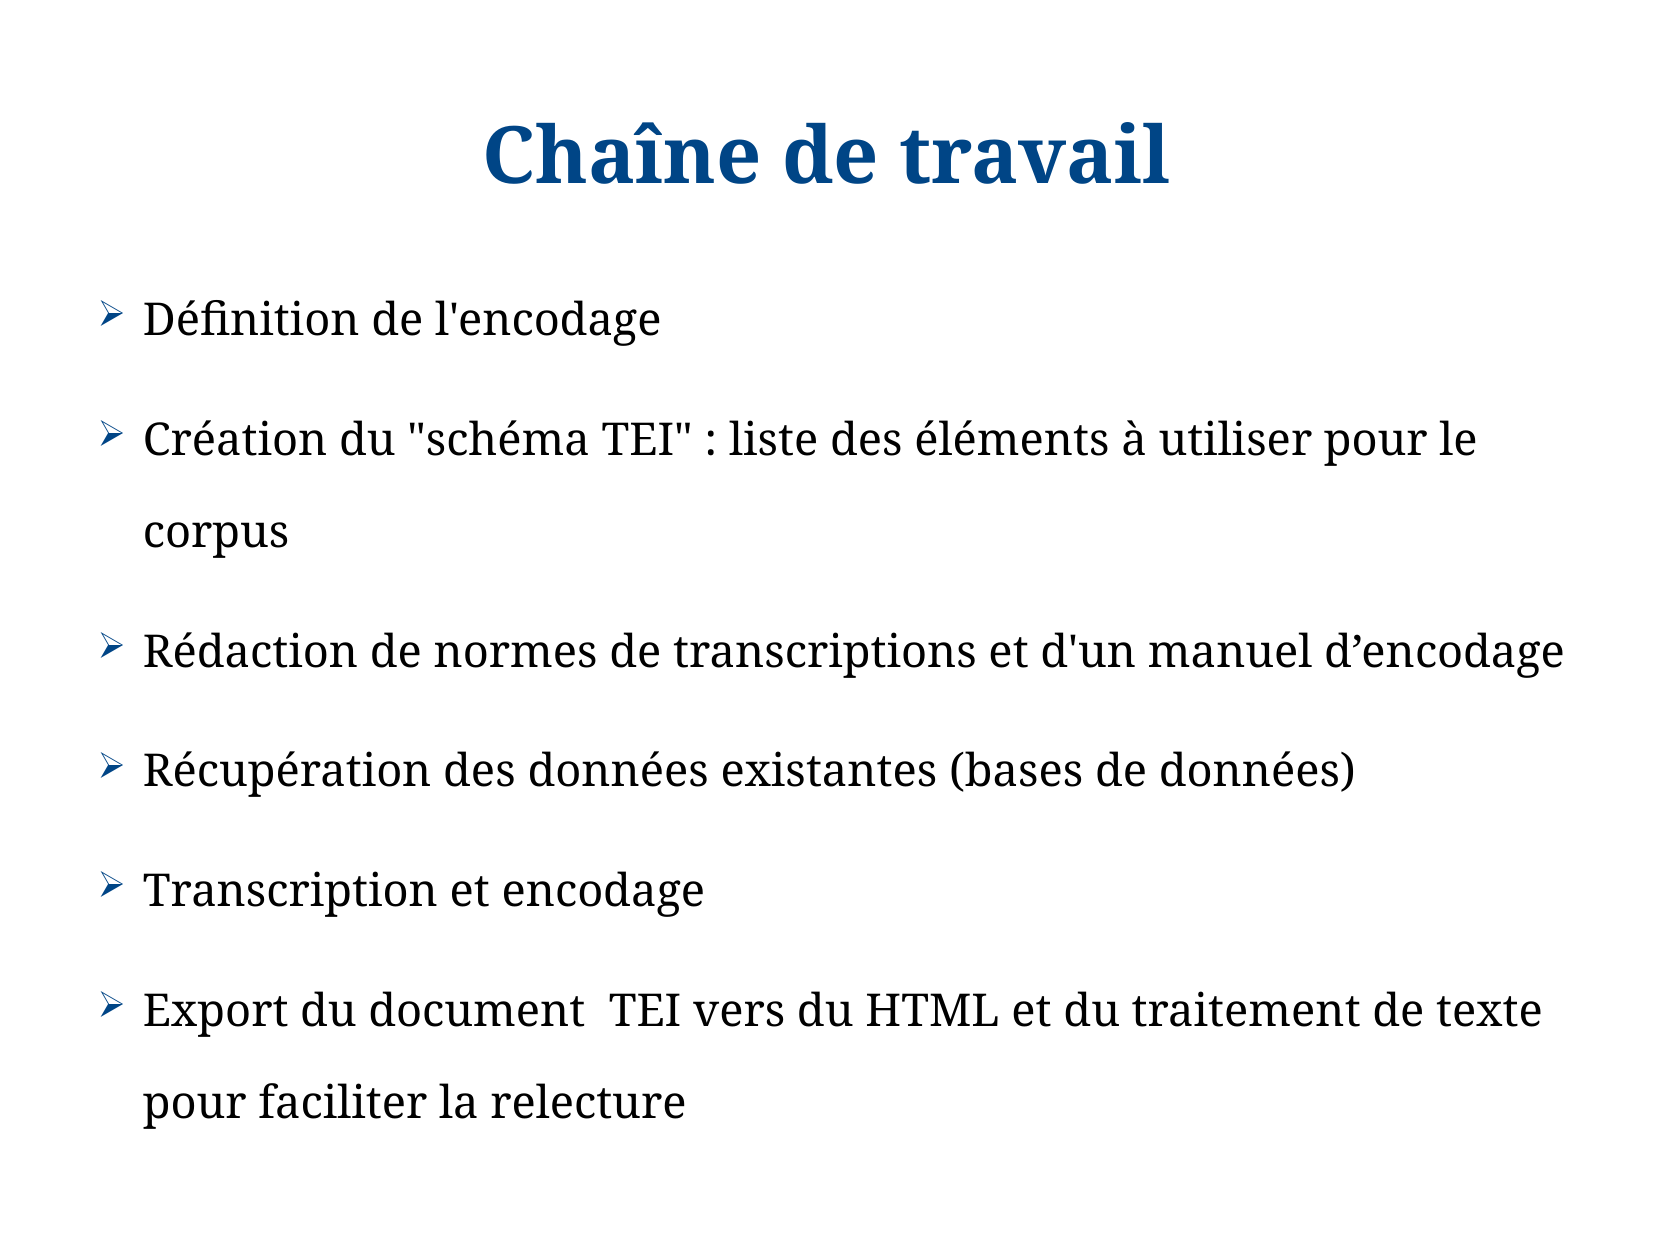

# Chaîne de travail
Définition de l'encodage
Création du "schéma TEI" : liste des éléments à utiliser pour le corpus
Rédaction de normes de transcriptions et d'un manuel d’encodage
Récupération des données existantes (bases de données)
Transcription et encodage
Export du document TEI vers du HTML et du traitement de texte pour faciliter la relecture